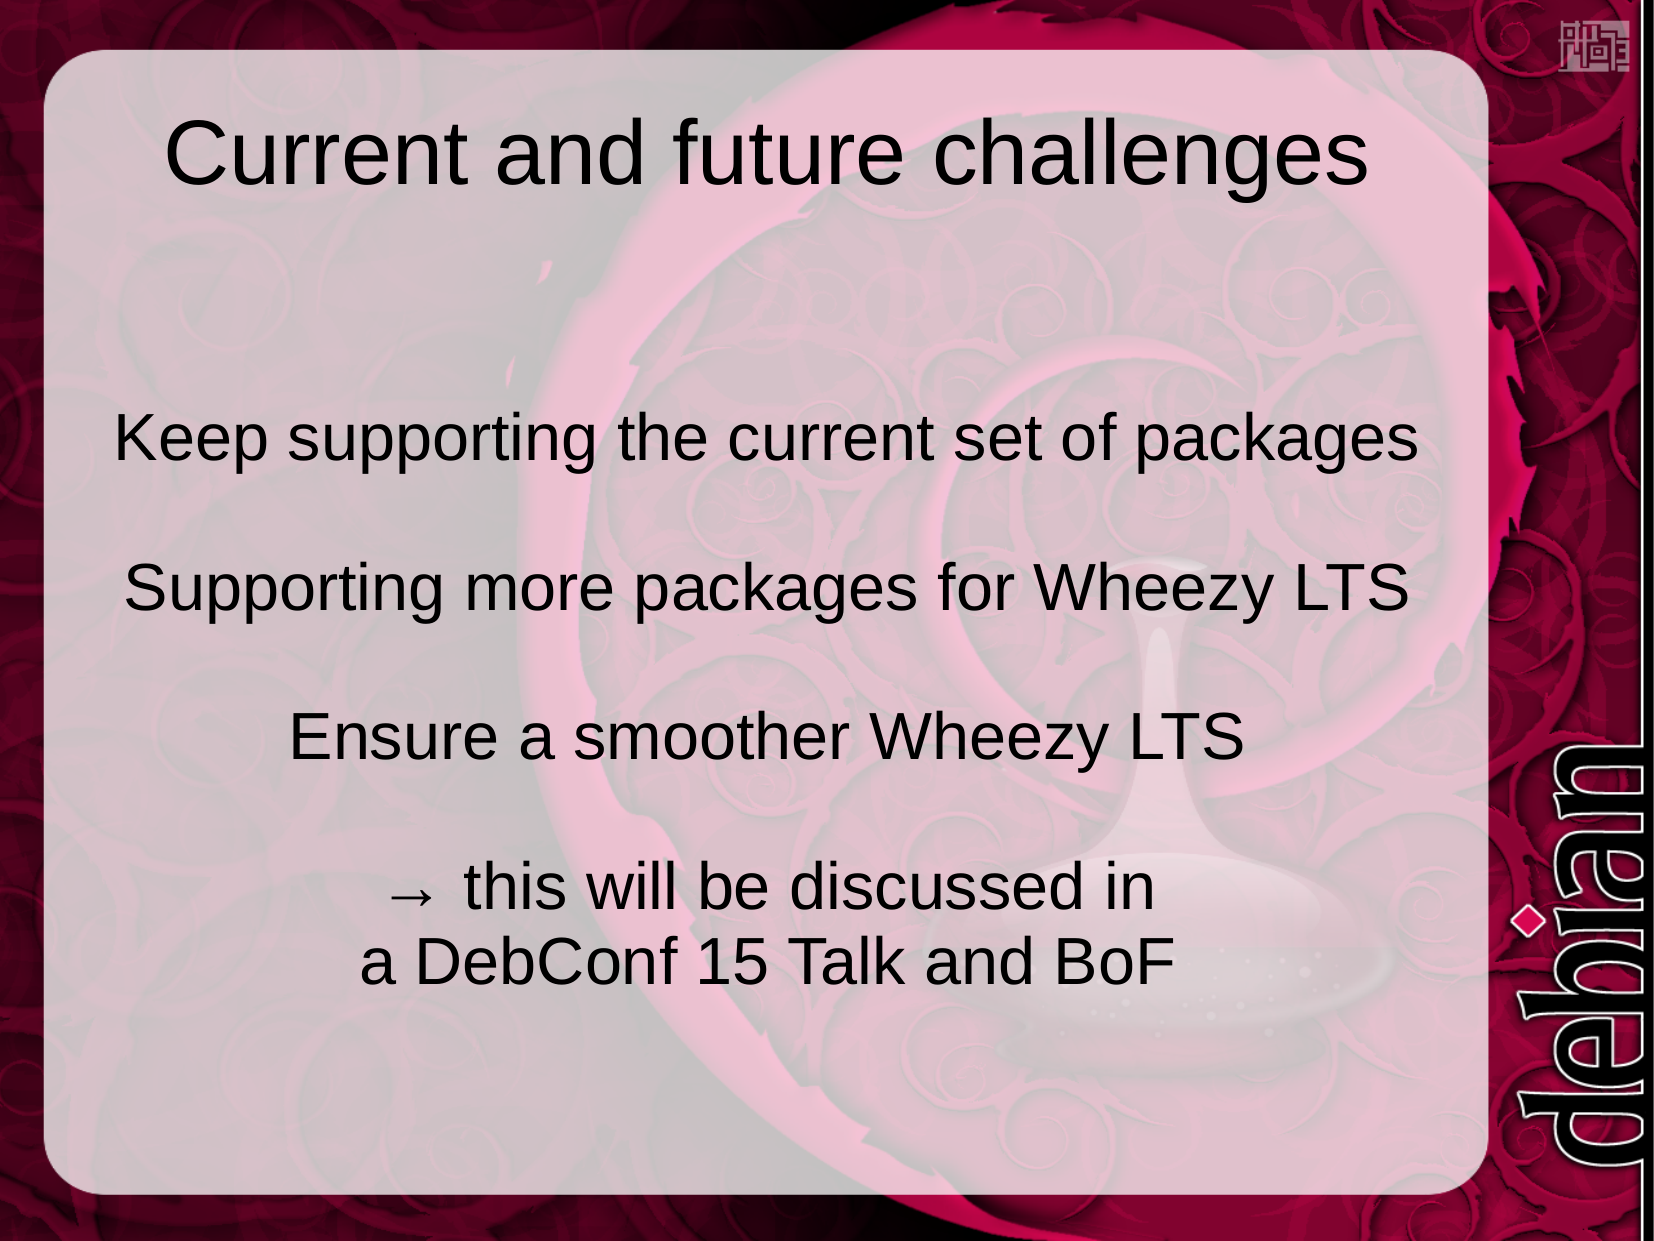

# Current and future challenges
Keep supporting the current set of packages
Supporting more packages for Wheezy LTS
Ensure a smoother Wheezy LTS
→ this will be discussed in
a DebConf 15 Talk and BoF